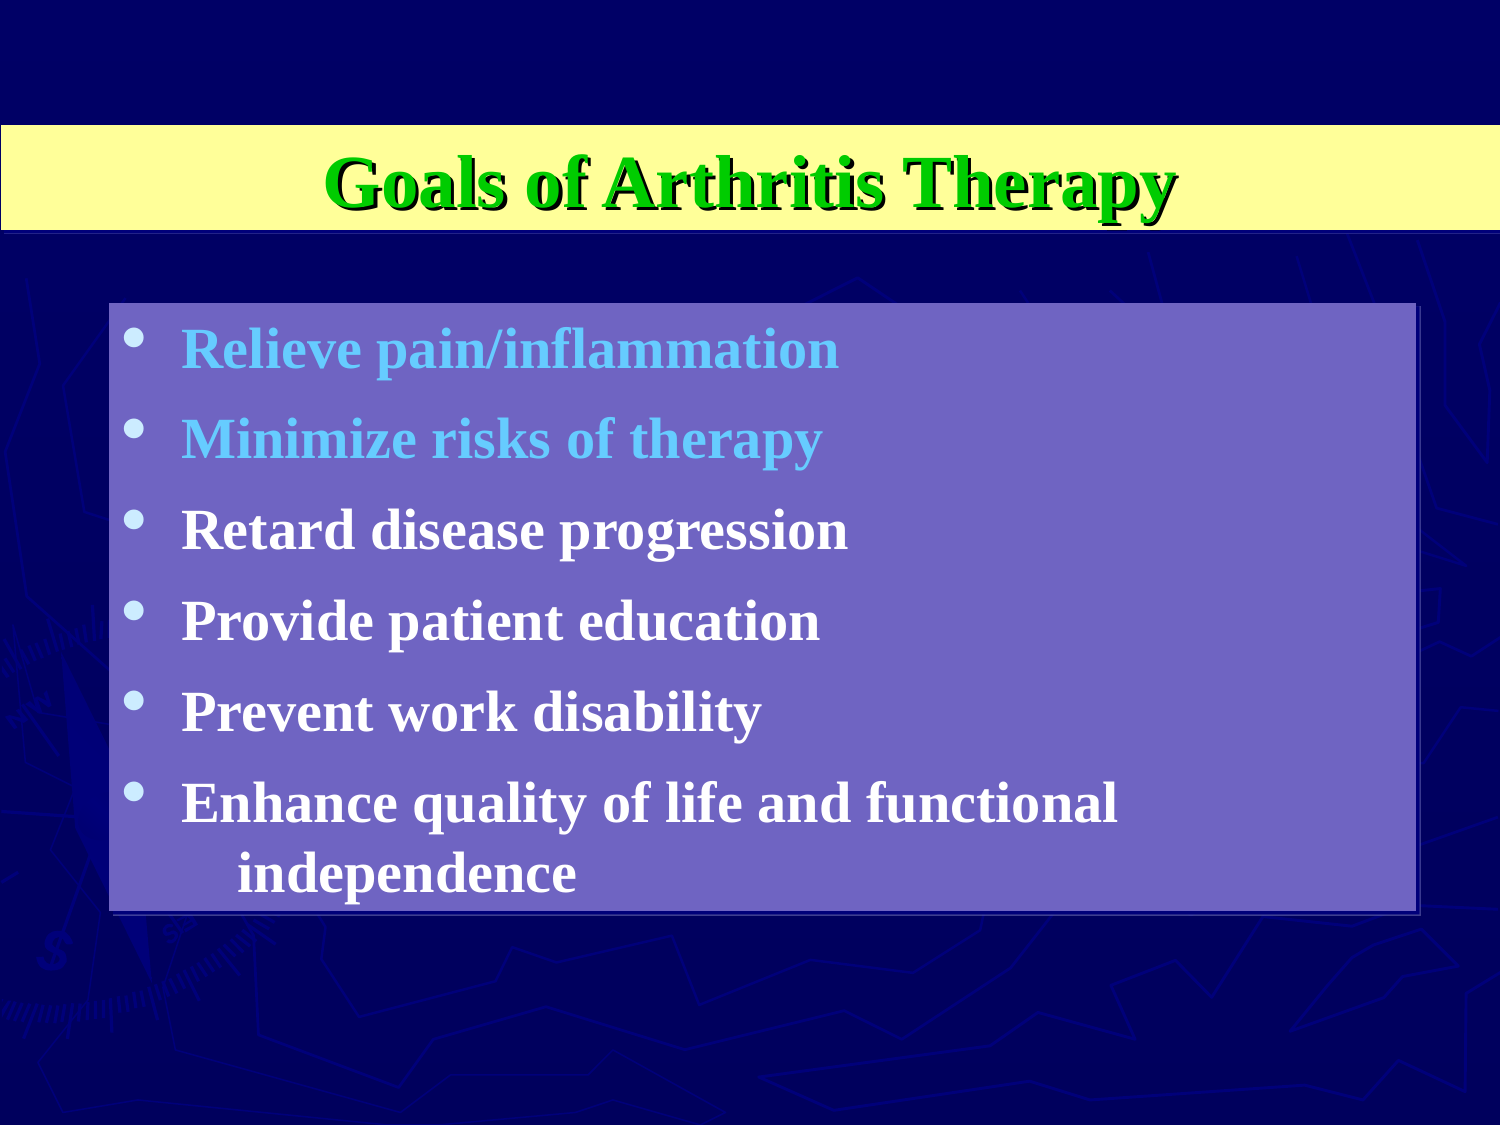

Goals of Arthritis Therapy
Relieve pain/inflammation
Minimize risks of therapy
Retard disease progression
Provide patient education
Prevent work disability
Enhance quality of life and functional independence